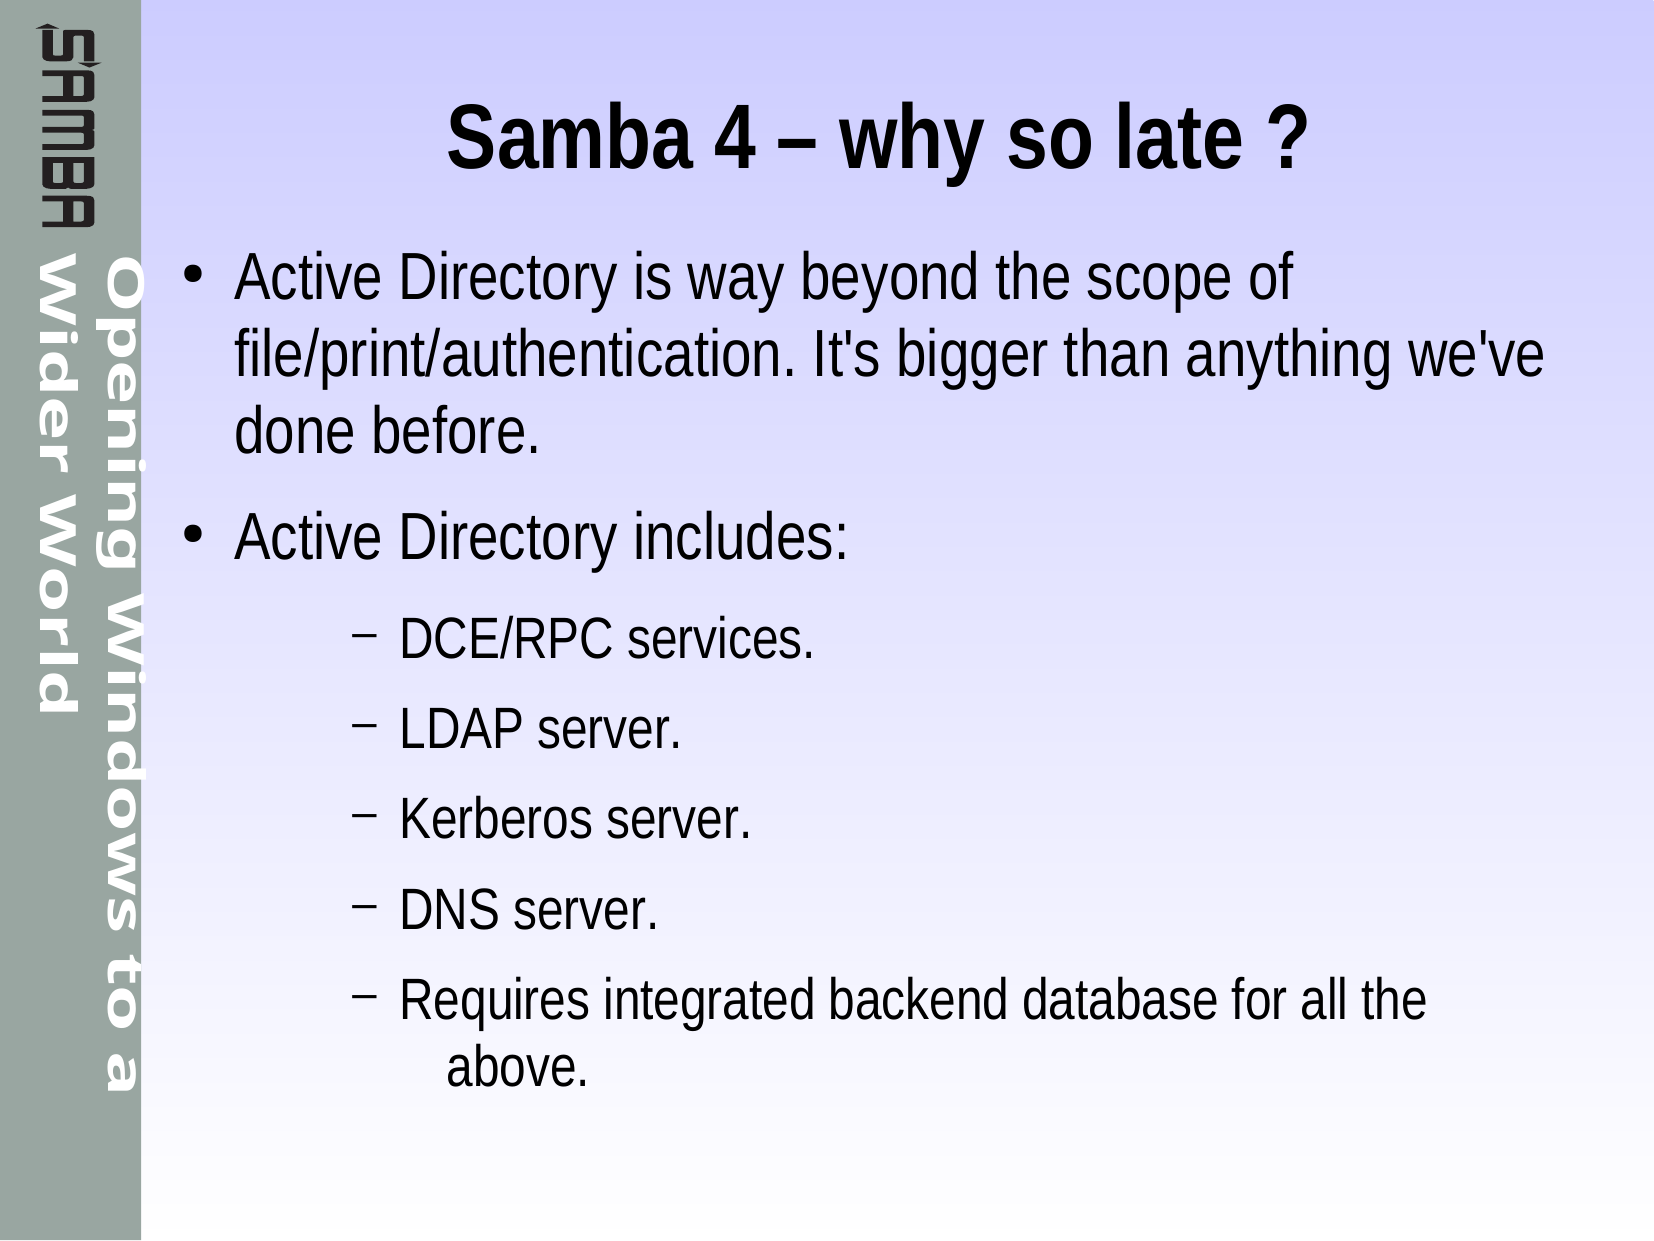

# Samba 4 – why so late ?
Active Directory is way beyond the scope of file/print/authentication. It's bigger than anything we've done before.
Active Directory includes:
DCE/RPC services.
LDAP server.
Kerberos server.
DNS server.
Requires integrated backend database for all the above.